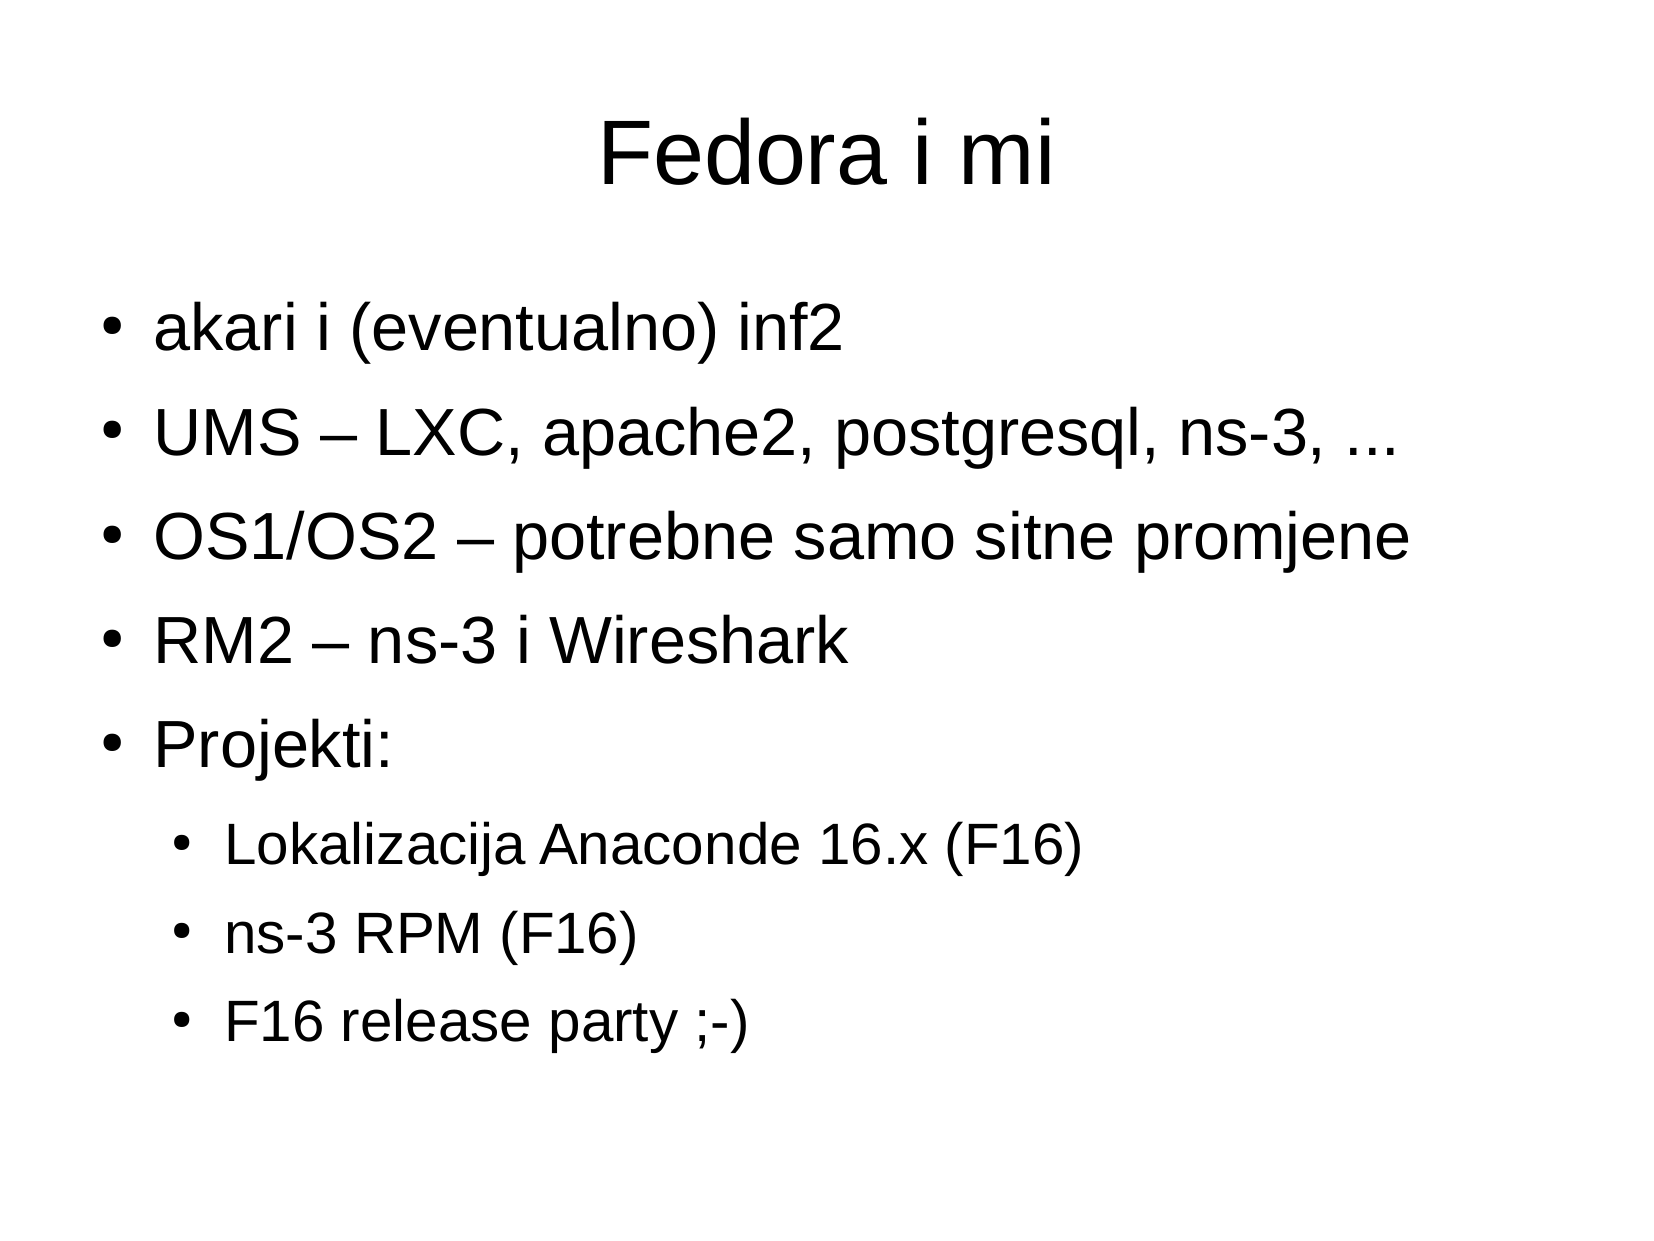

# Fedora i mi
akari i (eventualno) inf2
UMS – LXC, apache2, postgresql, ns-3, ...
OS1/OS2 – potrebne samo sitne promjene
RM2 – ns-3 i Wireshark
Projekti:
Lokalizacija Anaconde 16.x (F16)
ns-3 RPM (F16)
F16 release party ;-)